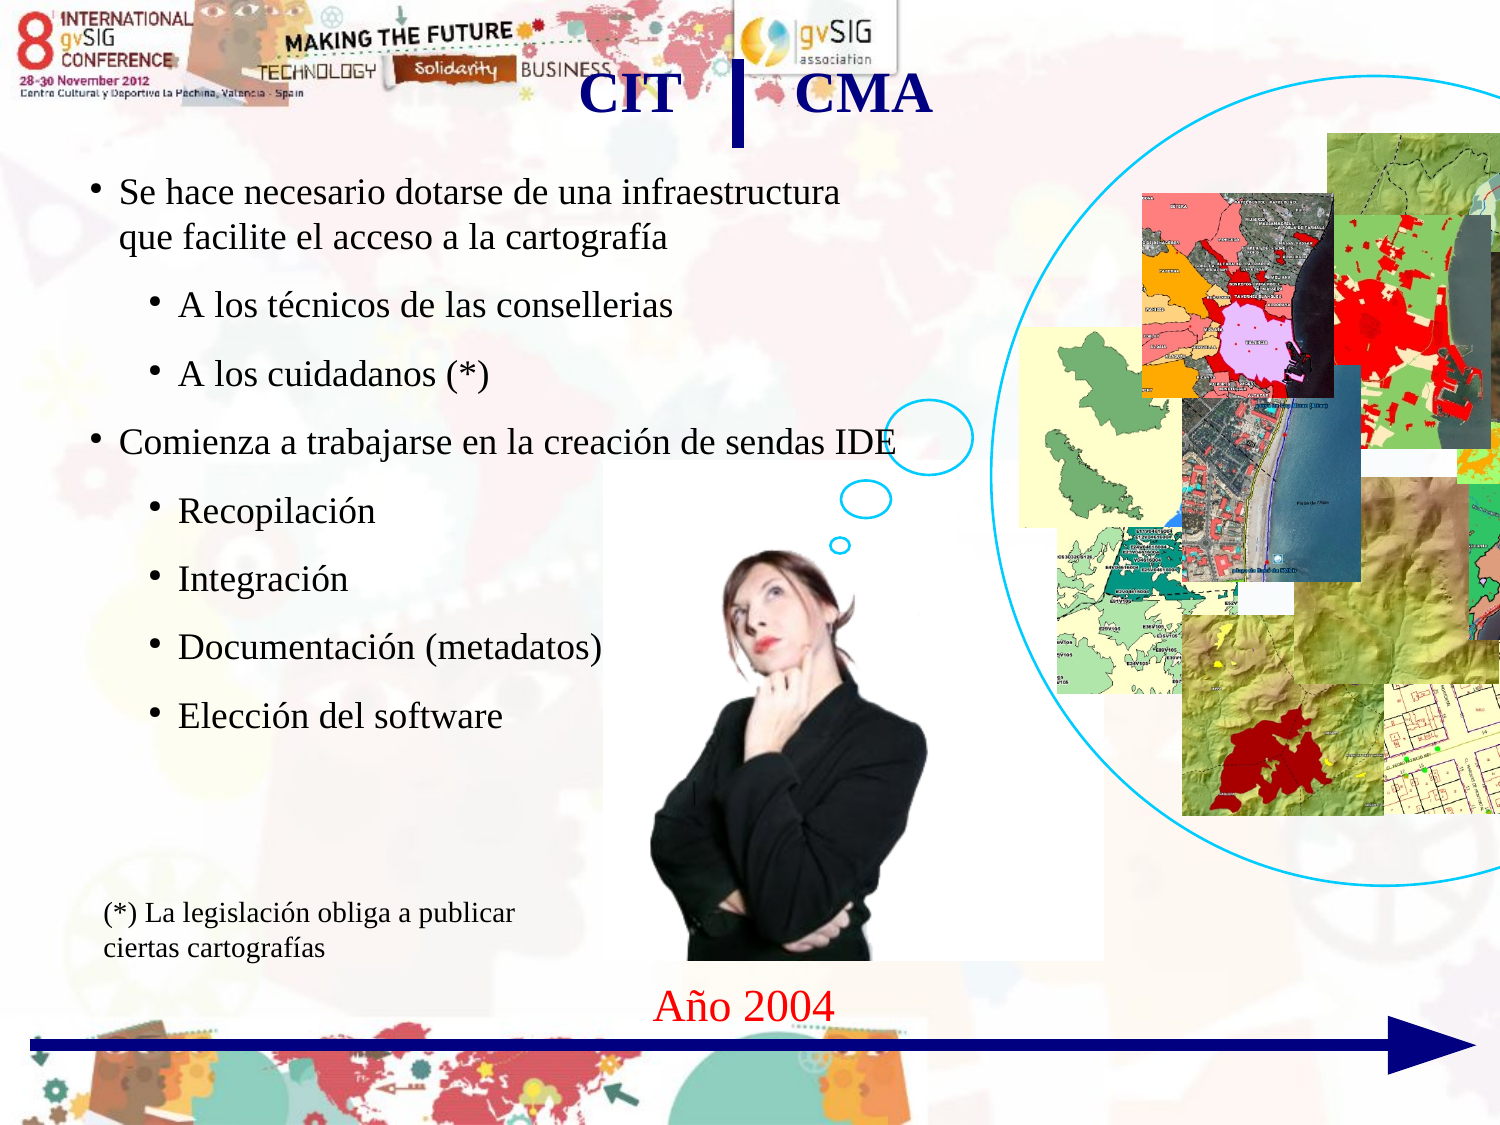

CIT
CMA
Se hace necesario dotarse de una infraestructura que facilite el acceso a la cartografía
A los técnicos de las consellerias
A los cuidadanos (*)
Comienza a trabajarse en la creación de sendas IDE
Recopilación
Integración
Documentación (metadatos)
Elección del software
(*) La legislación obliga a publicar ciertas cartografías
Año 2004